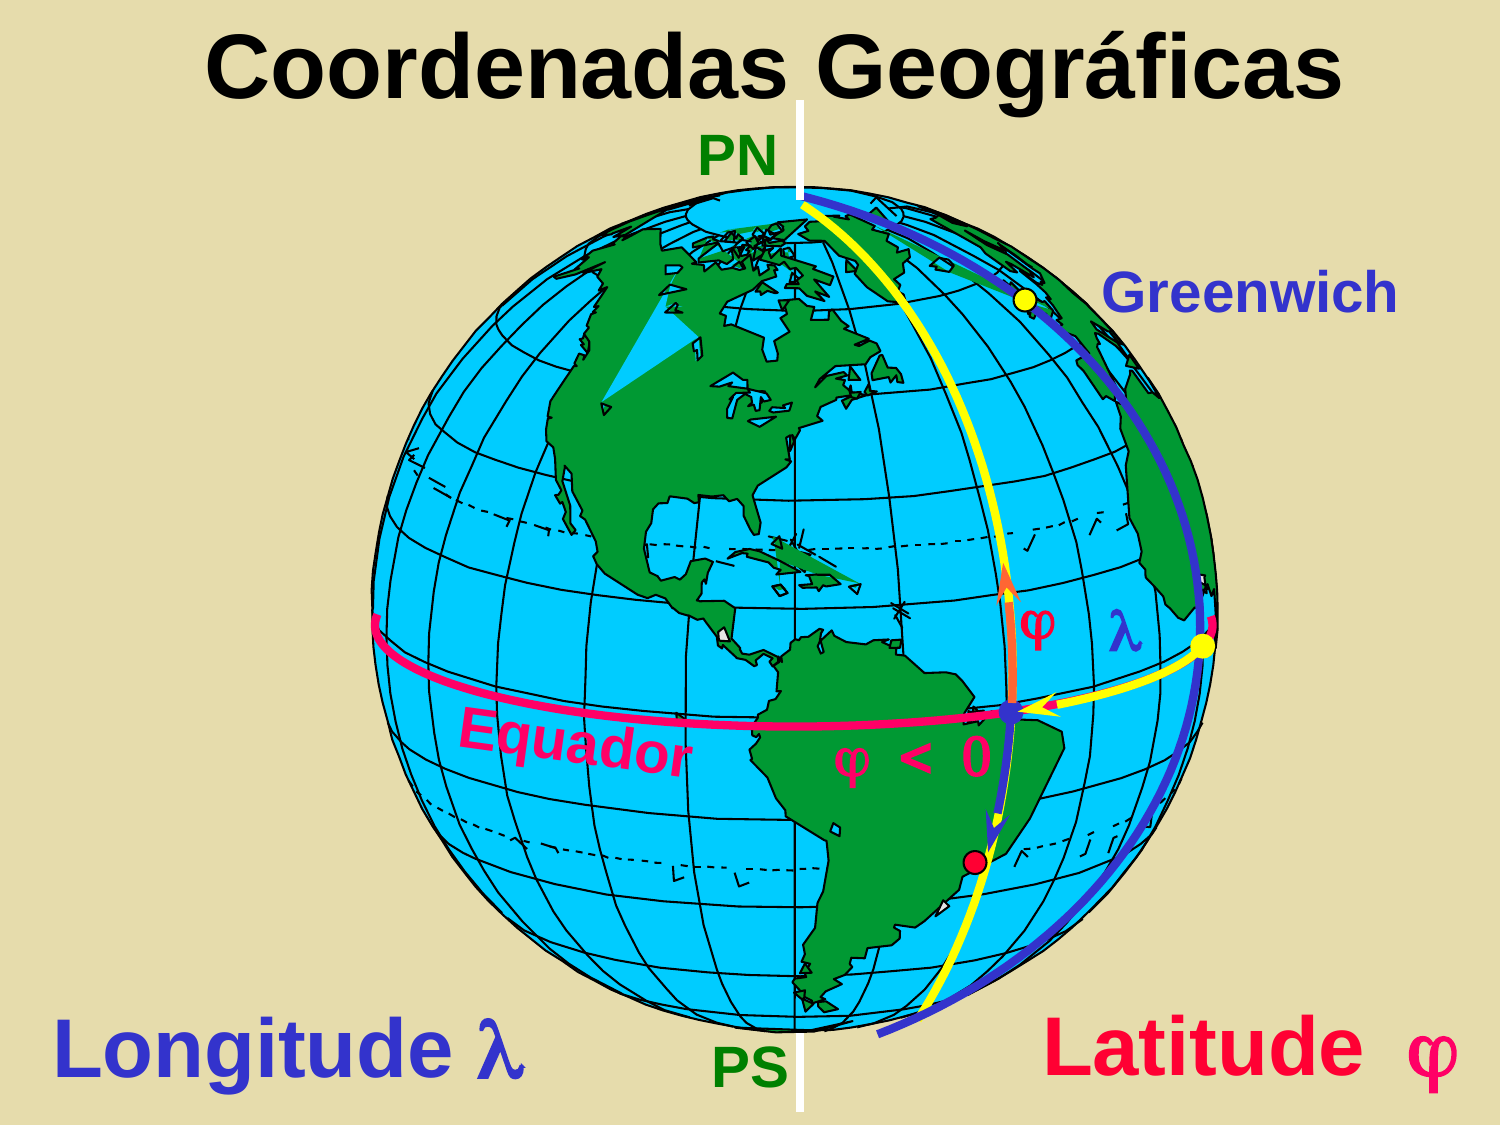

# Coordenadas Geográficas
PN
Greenwich


Equador

Latitude
Longitude 
PS